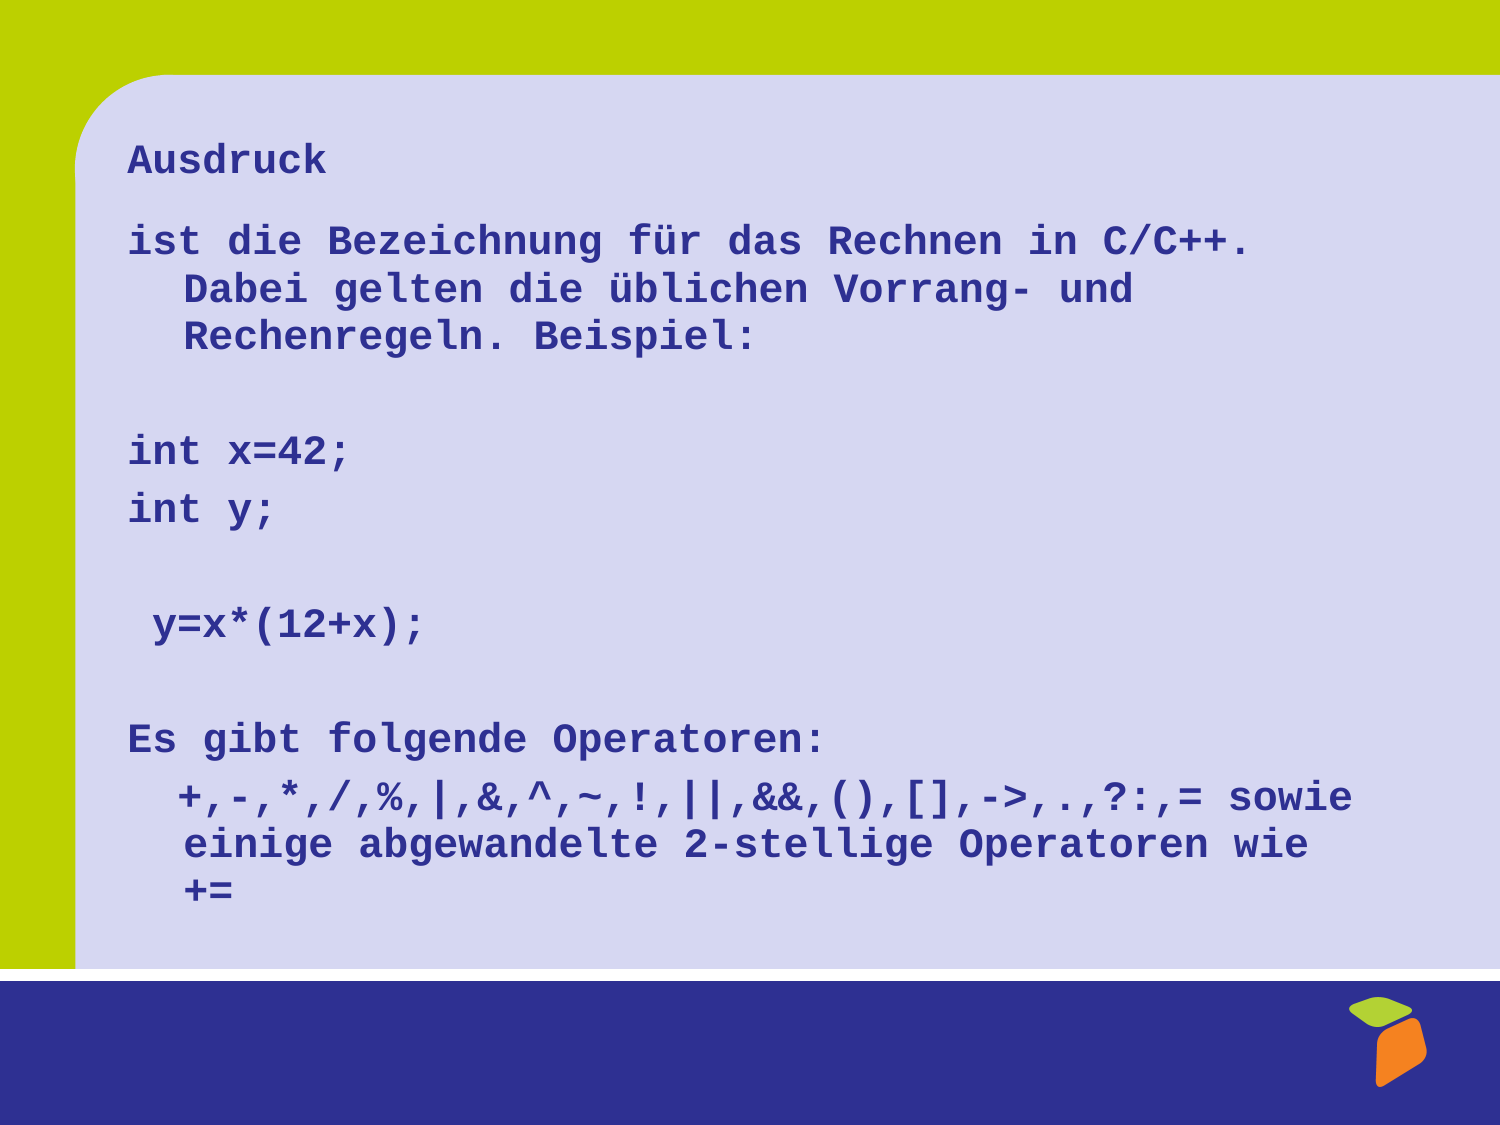

# Ausdruck
ist die Bezeichnung für das Rechnen in C/C++. Dabei gelten die üblichen Vorrang- und Rechenregeln. Beispiel:
int x=42;
int y;
 y=x*(12+x);
Es gibt folgende Operatoren:
 +,-,*,/,%,|,&,^,~,!,||,&&,(),[],->,.,?:,= sowie einige abgewandelte 2-stellige Operatoren wie +=